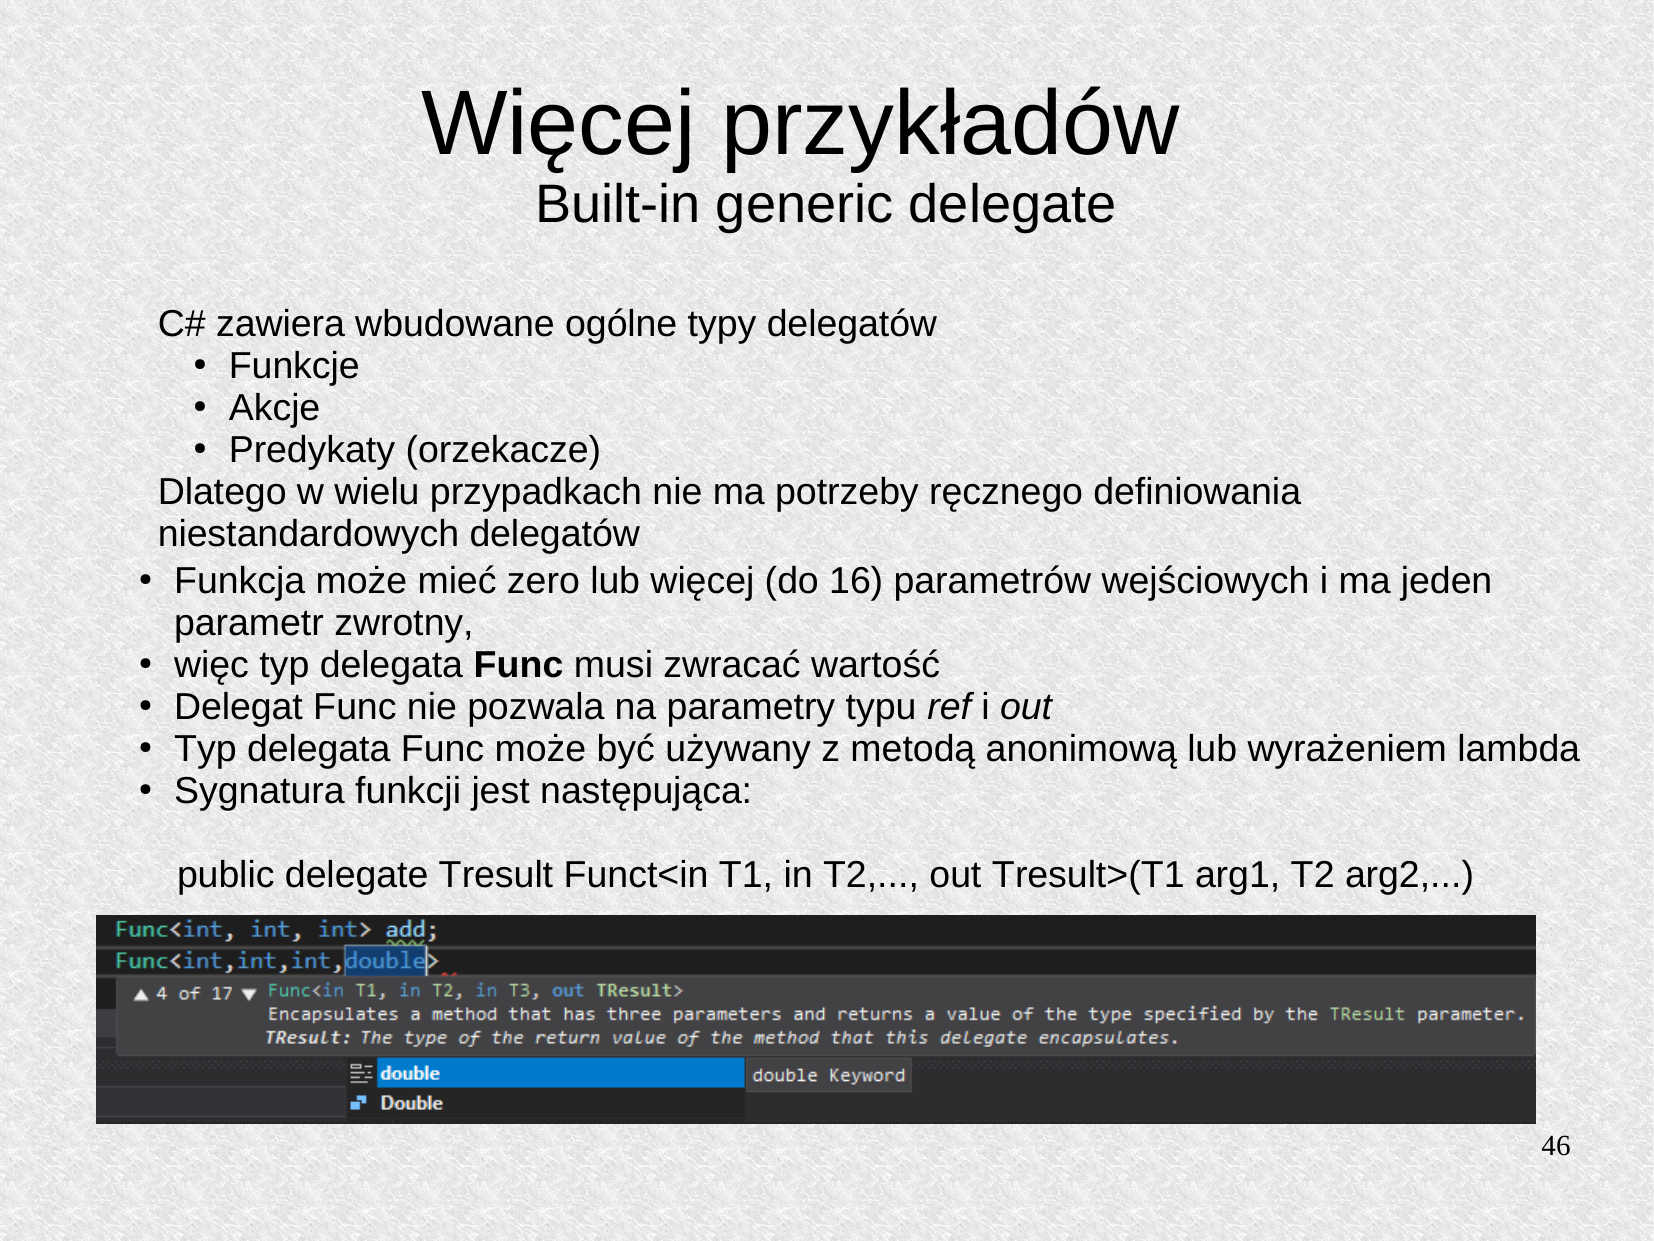

# Więcej przykładów Built-in generic delegate
C# zawiera wbudowane ogólne typy delegatów
Funkcje
Akcje
Predykaty (orzekacze)
Dlatego w wielu przypadkach nie ma potrzeby ręcznego definiowania niestandardowych delegatów
Funkcja może mieć zero lub więcej (do 16) parametrów wejściowych i ma jeden parametr zwrotny,
więc typ delegata Func musi zwracać wartość
Delegat Func nie pozwala na parametry typu ref i out
Typ delegata Func może być używany z metodą anonimową lub wyrażeniem lambda
Sygnatura funkcji jest następująca:
	public delegate Tresult Funct<in T1, in T2,..., out Tresult>(T1 arg1, T2 arg2,...)
46